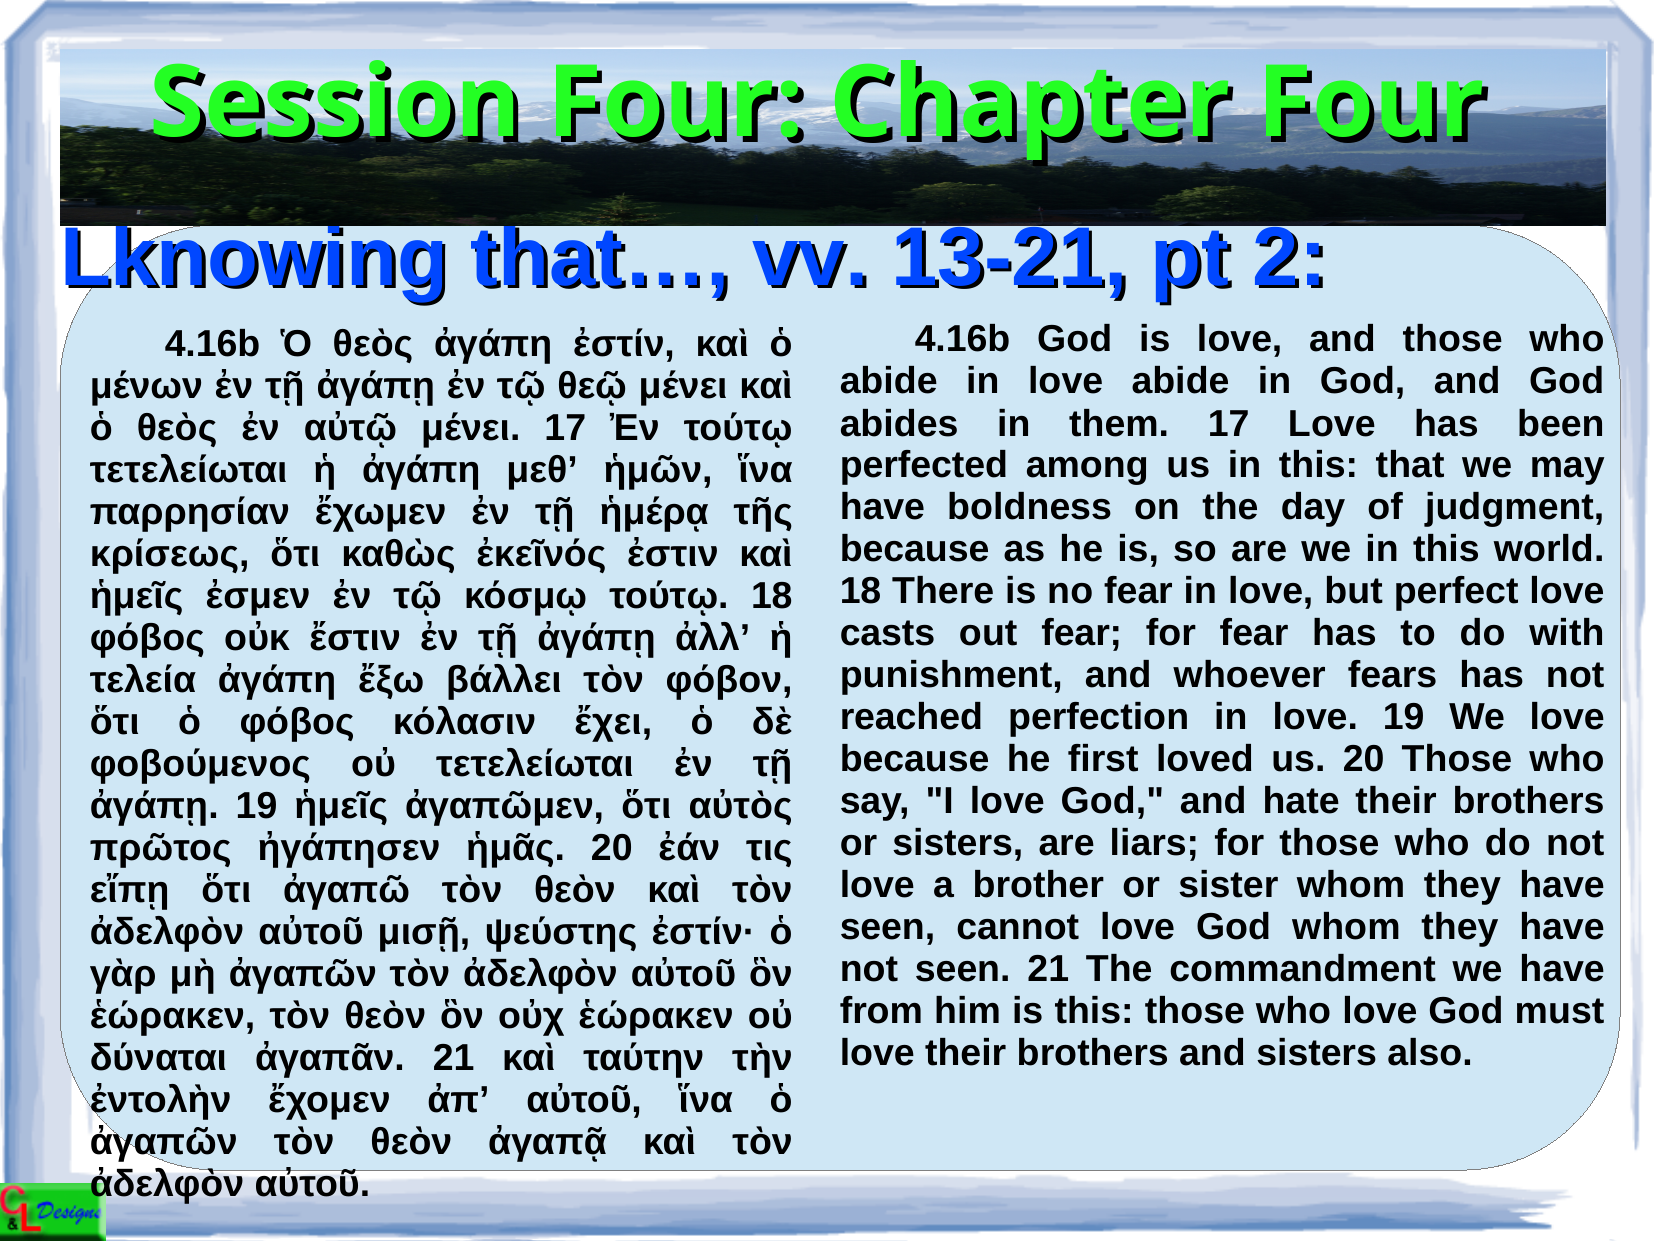

Session Four: Chapter Four
# Lknowing that…, vv. 13-21, pt 2:
	4.16b God is love, and those who abide in love abide in God, and God abides in them. 17 Love has been perfected among us in this: that we may have boldness on the day of judgment, because as he is, so are we in this world. 18 There is no fear in love, but perfect love casts out fear; for fear has to do with punishment, and whoever fears has not reached perfection in love. 19 We love because he first loved us. 20 Those who say, "I love God," and hate their brothers or sisters, are liars; for those who do not love a brother or sister whom they have seen, cannot love God whom they have not seen. 21 The commandment we have from him is this: those who love God must love their brothers and sisters also.
	4.16b Ὁ θεὸς ἀγάπη ἐστίν, καὶ ὁ μένων ἐν τῇ ἀγάπῃ ἐν τῷ θεῷ μένει καὶ ὁ θεὸς ἐν αὐτῷ μένει. 17 Ἐν τούτῳ τετελείωται ἡ ἀγάπη μεθʼ ἡμῶν, ἵνα παρρησίαν ἔχωμεν ἐν τῇ ἡμέρᾳ τῆς κρίσεως, ὅτι καθὼς ἐκεῖνός ἐστιν καὶ ἡμεῖς ἐσμεν ἐν τῷ κόσμῳ τούτῳ. 18 φόβος οὐκ ἔστιν ἐν τῇ ἀγάπῃ ἀλλʼ ἡ τελεία ἀγάπη ἔξω βάλλει τὸν φόβον, ὅτι ὁ φόβος κόλασιν ἔχει, ὁ δὲ φοβούμενος οὐ τετελείωται ἐν τῇ ἀγάπῃ. 19 ἡμεῖς ἀγαπῶμεν, ὅτι αὐτὸς πρῶτος ἠγάπησεν ἡμᾶς. 20 ἐάν τις εἴπῃ ὅτι ἀγαπῶ τὸν θεὸν καὶ τὸν ἀδελφὸν αὐτοῦ μισῇ, ψεύστης ἐστίν· ὁ γὰρ μὴ ἀγαπῶν τὸν ἀδελφὸν αὐτοῦ ὃν ἑώρακεν, τὸν θεὸν ὃν οὐχ ἑώρακεν οὐ δύναται ἀγαπᾶν. 21 καὶ ταύτην τὴν ἐντολὴν ἔχομεν ἀπʼ αὐτοῦ, ἵνα ὁ ἀγαπῶν τὸν θεὸν ἀγαπᾷ καὶ τὸν ἀδελφὸν αὐτοῦ.